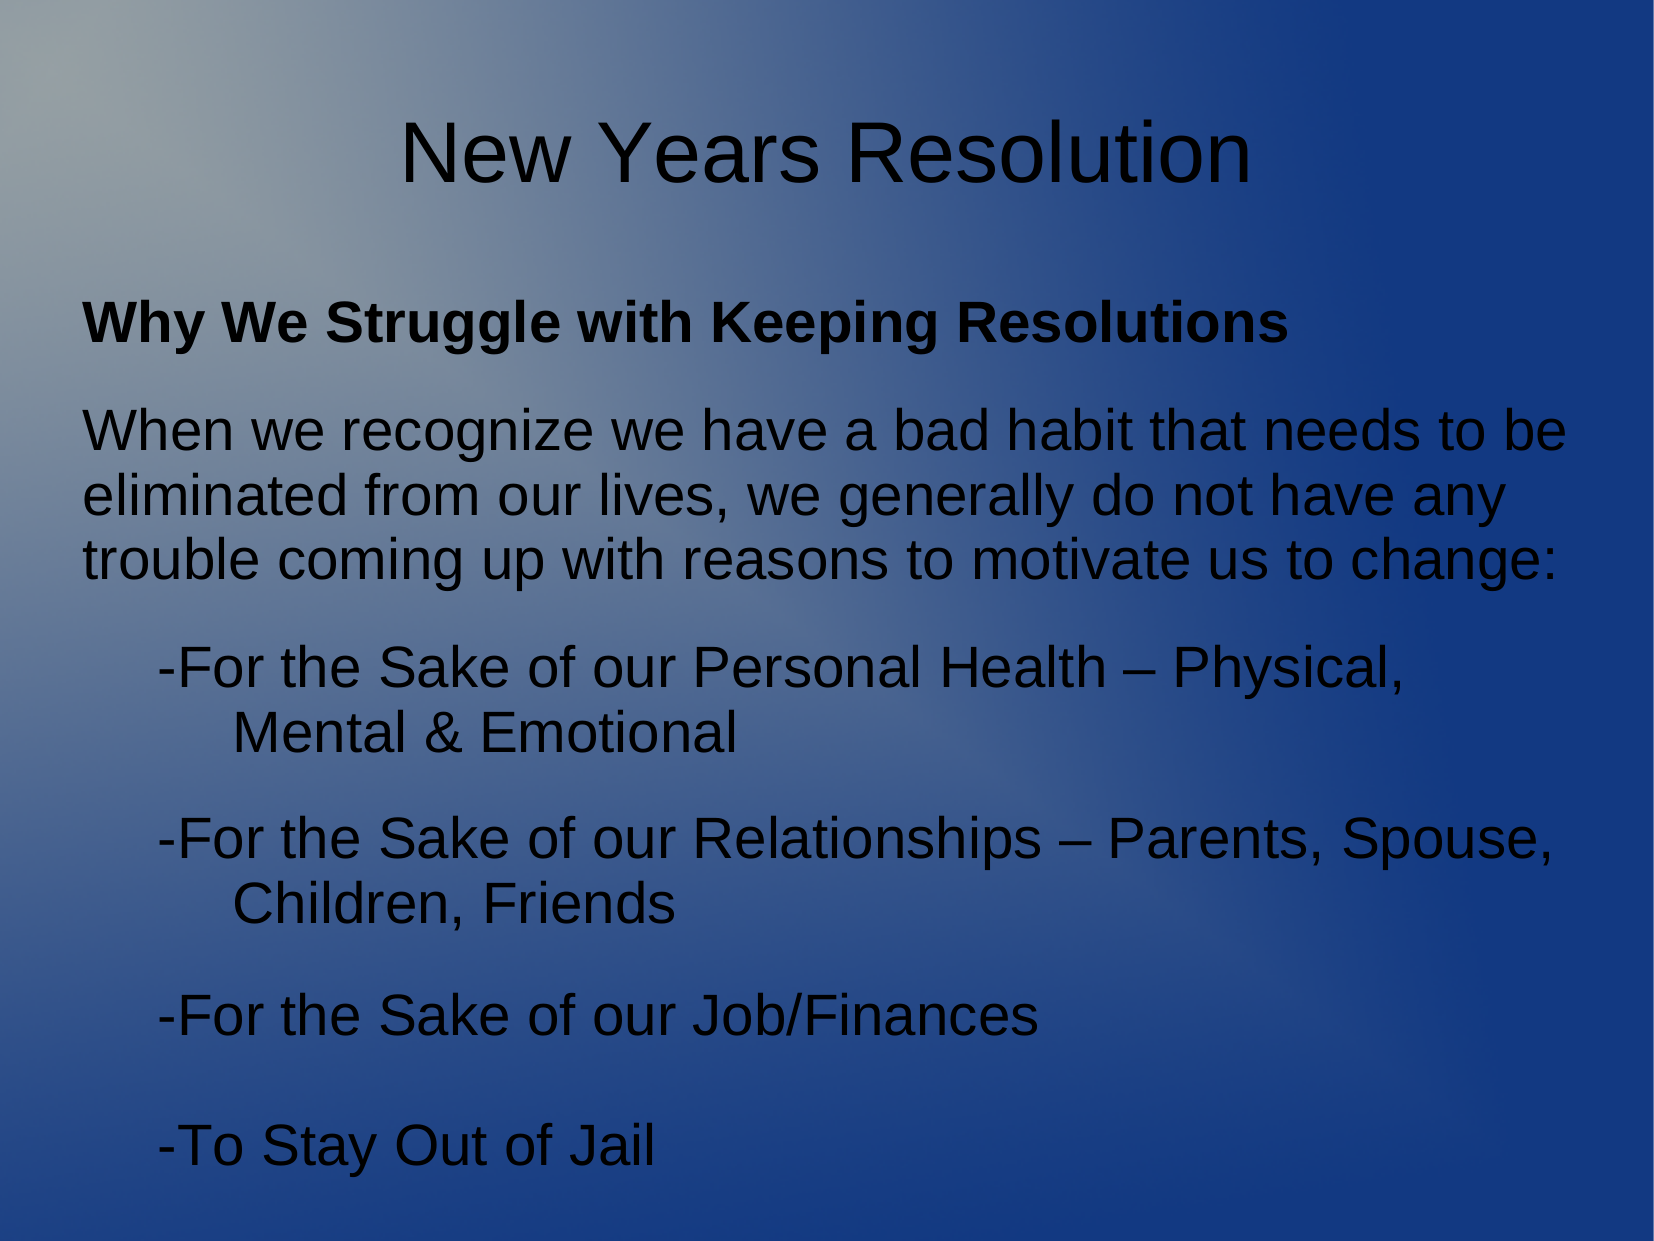

# New Years Resolution
Why We Struggle with Keeping Resolutions
When we recognize we have a bad habit that needs to be eliminated from our lives, we generally do not have any trouble coming up with reasons to motivate us to change:
	-For the Sake of our Personal Health – Physical, 				Mental & Emotional
	-For the Sake of our Relationships – Parents, Spouse, 		Children, Friends
	-For the Sake of our Job/Finances
	-To Stay Out of Jail
.